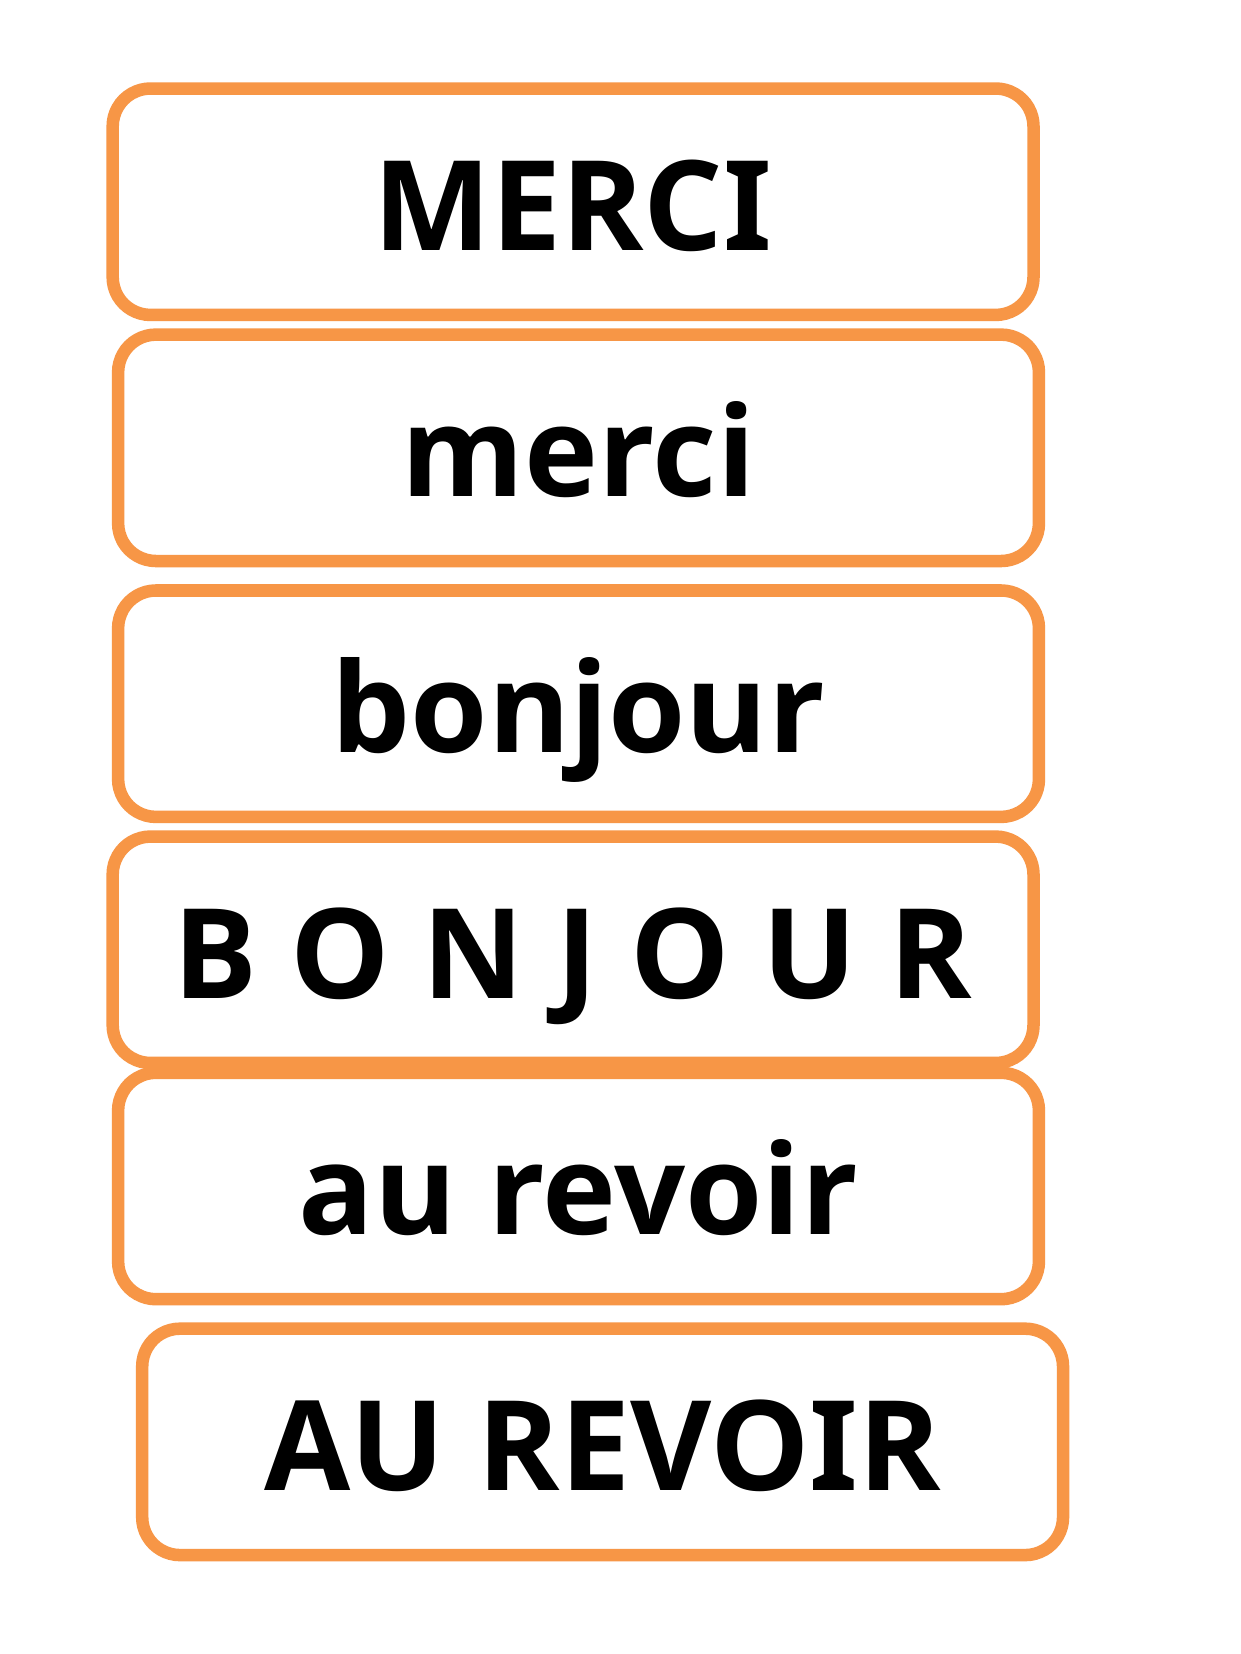

MERCI
merci
bonjour
B O N J O U R
au revoir
AU REVOIR